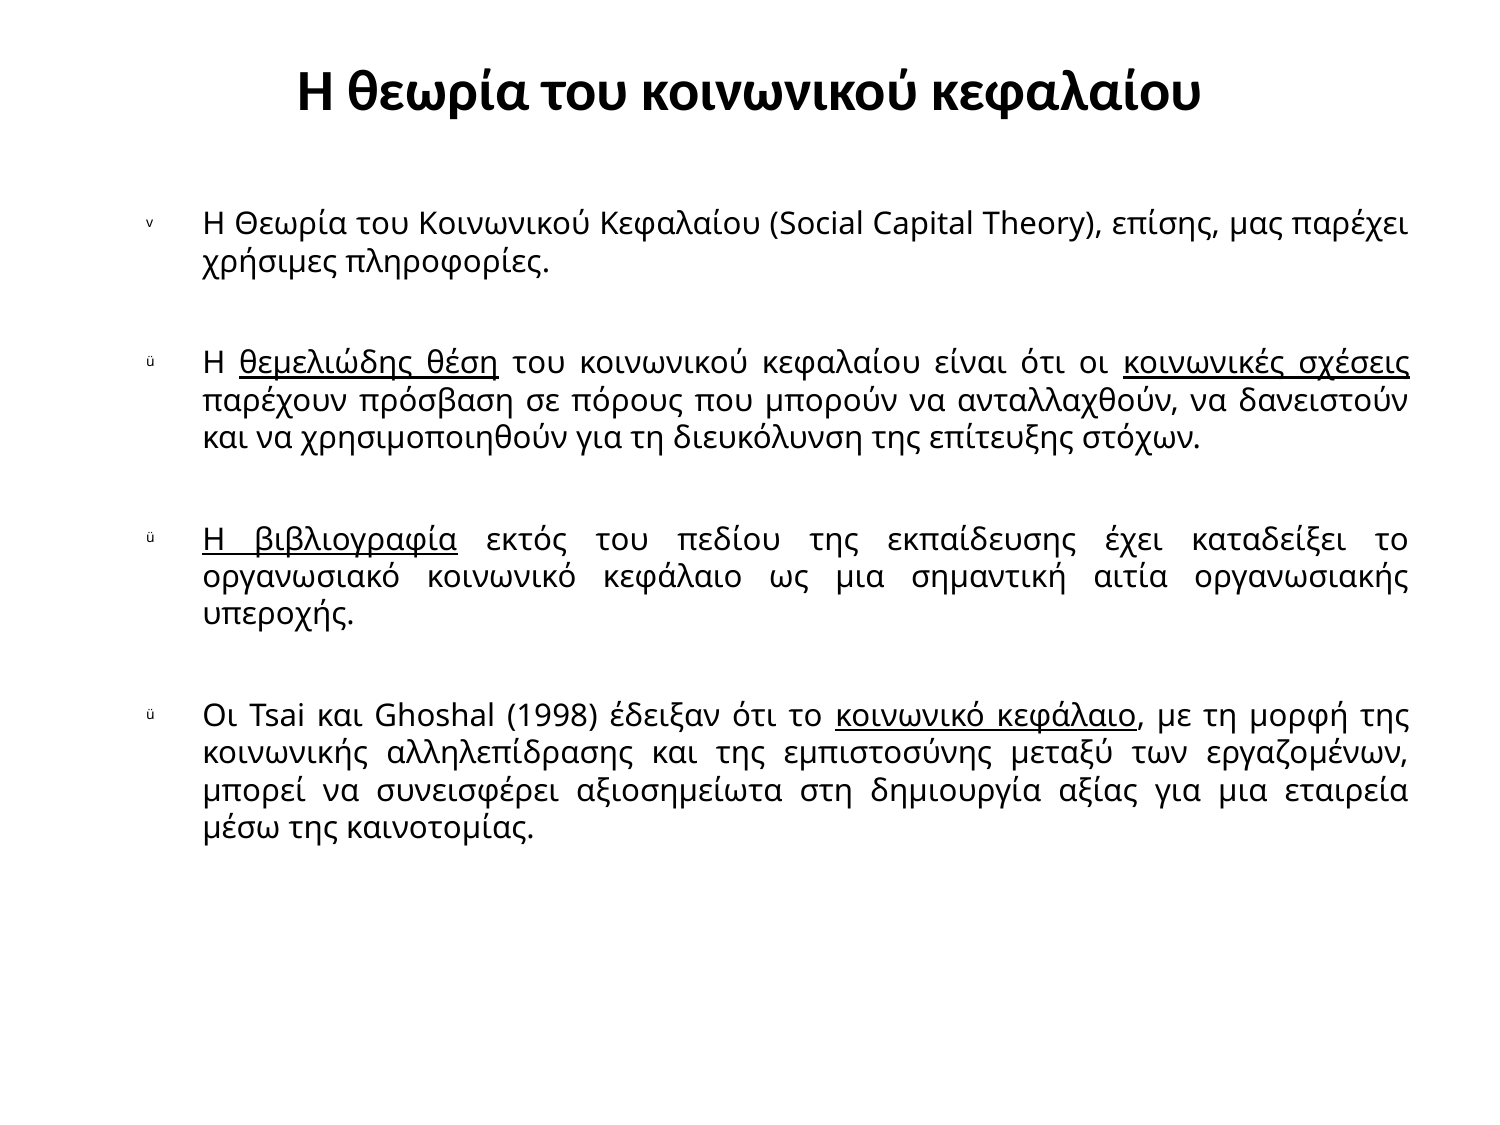

# Η θεωρία του κοινωνικού κεφαλαίου
Η Θεωρία του Κοινωνικού Κεφαλαίου (Social Capital Theory), επίσης, μας παρέχει χρήσιμες πληροφορίες.
Η θεμελιώδης θέση του κοινωνικού κεφαλαίου είναι ότι οι κοινωνικές σχέσεις παρέχουν πρόσβαση σε πόρους που μπορούν να ανταλλαχθούν, να δανειστούν και να χρησιμοποιηθούν για τη διευκόλυνση της επίτευξης στόχων.
Η βιβλιογραφία εκτός του πεδίου της εκπαίδευσης έχει καταδείξει το οργανωσιακό κοινωνικό κεφάλαιο ως μια σημαντική αιτία οργανωσιακής υπεροχής.
Οι Tsai και Ghoshal (1998) έδειξαν ότι το κοινωνικό κεφάλαιο, με τη μορφή της κοινωνικής αλληλεπίδρασης και της εμπιστοσύνης μεταξύ των εργαζομένων, μπορεί να συνεισφέρει αξιοσημείωτα στη δημιουργία αξίας για μια εταιρεία μέσω της καινοτομίας.